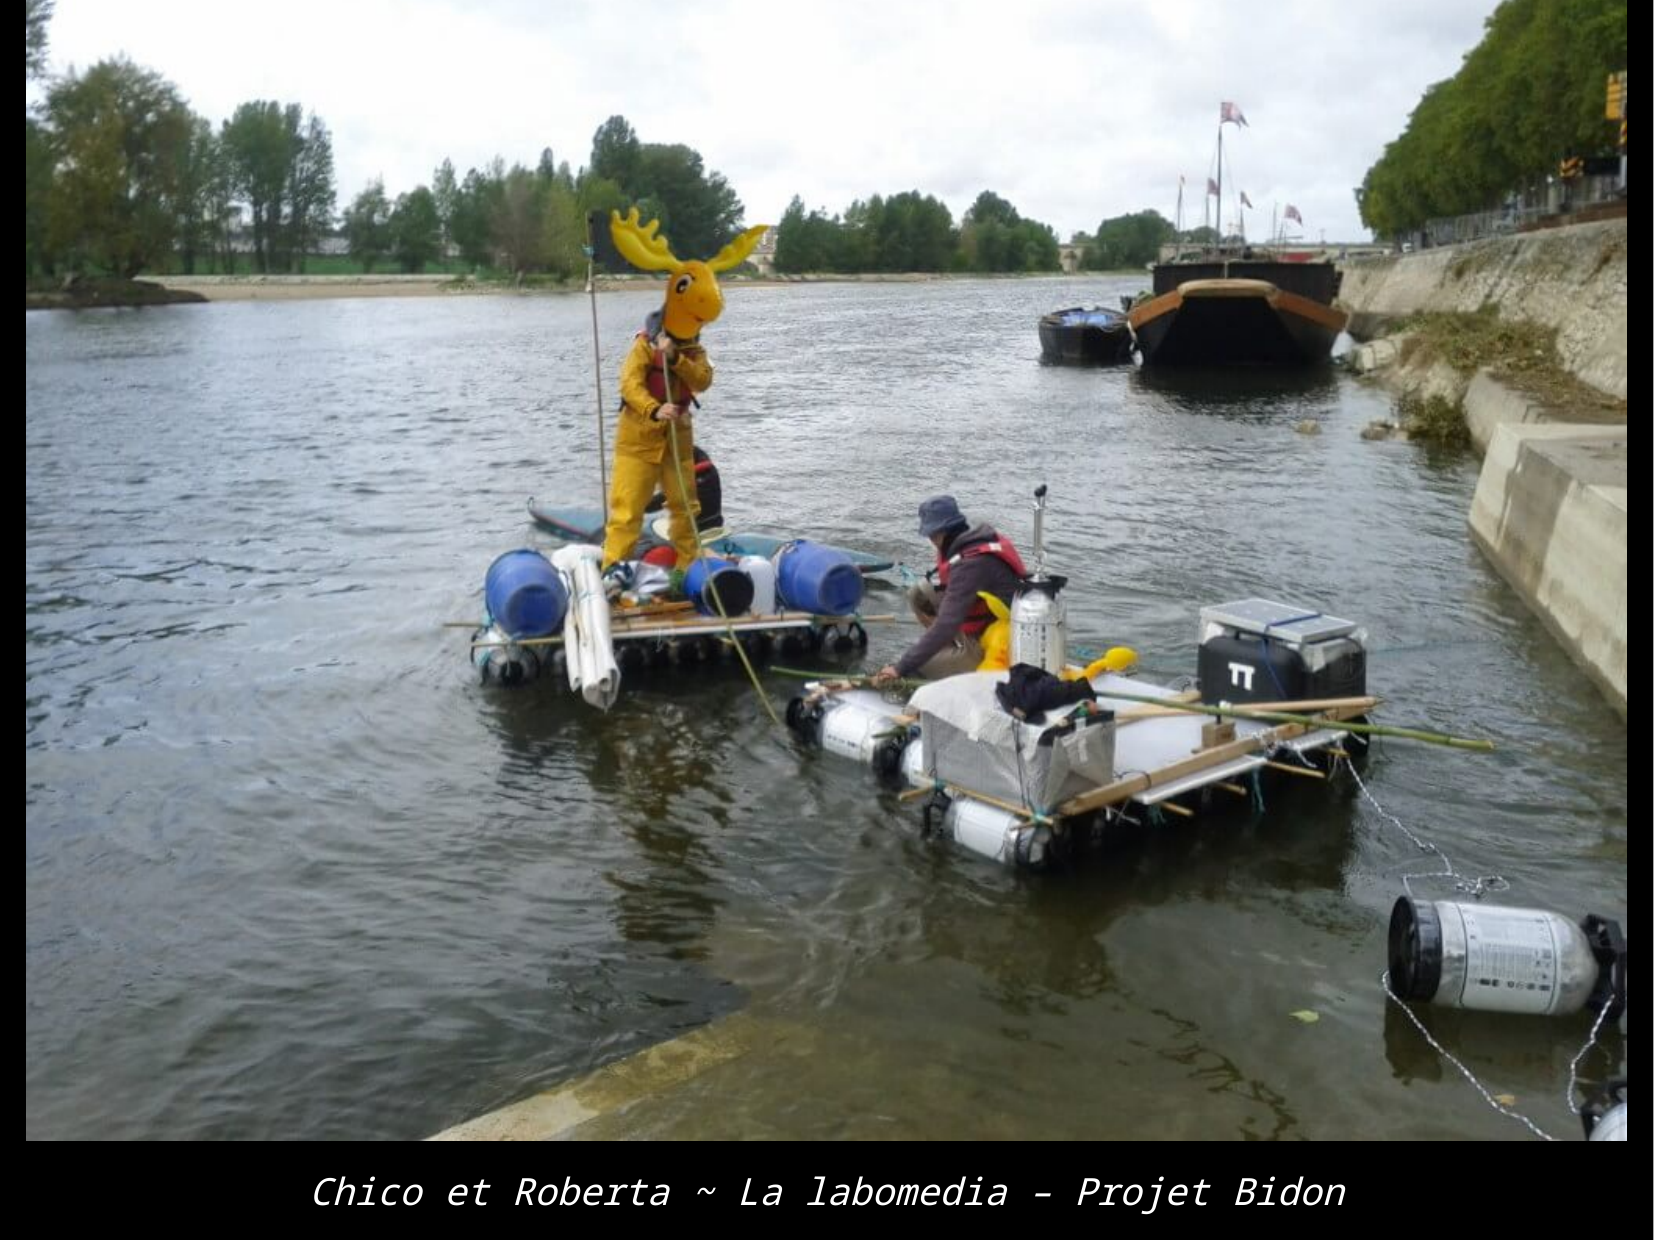

Chico et Roberta ~ La labomedia – Projet Bidon